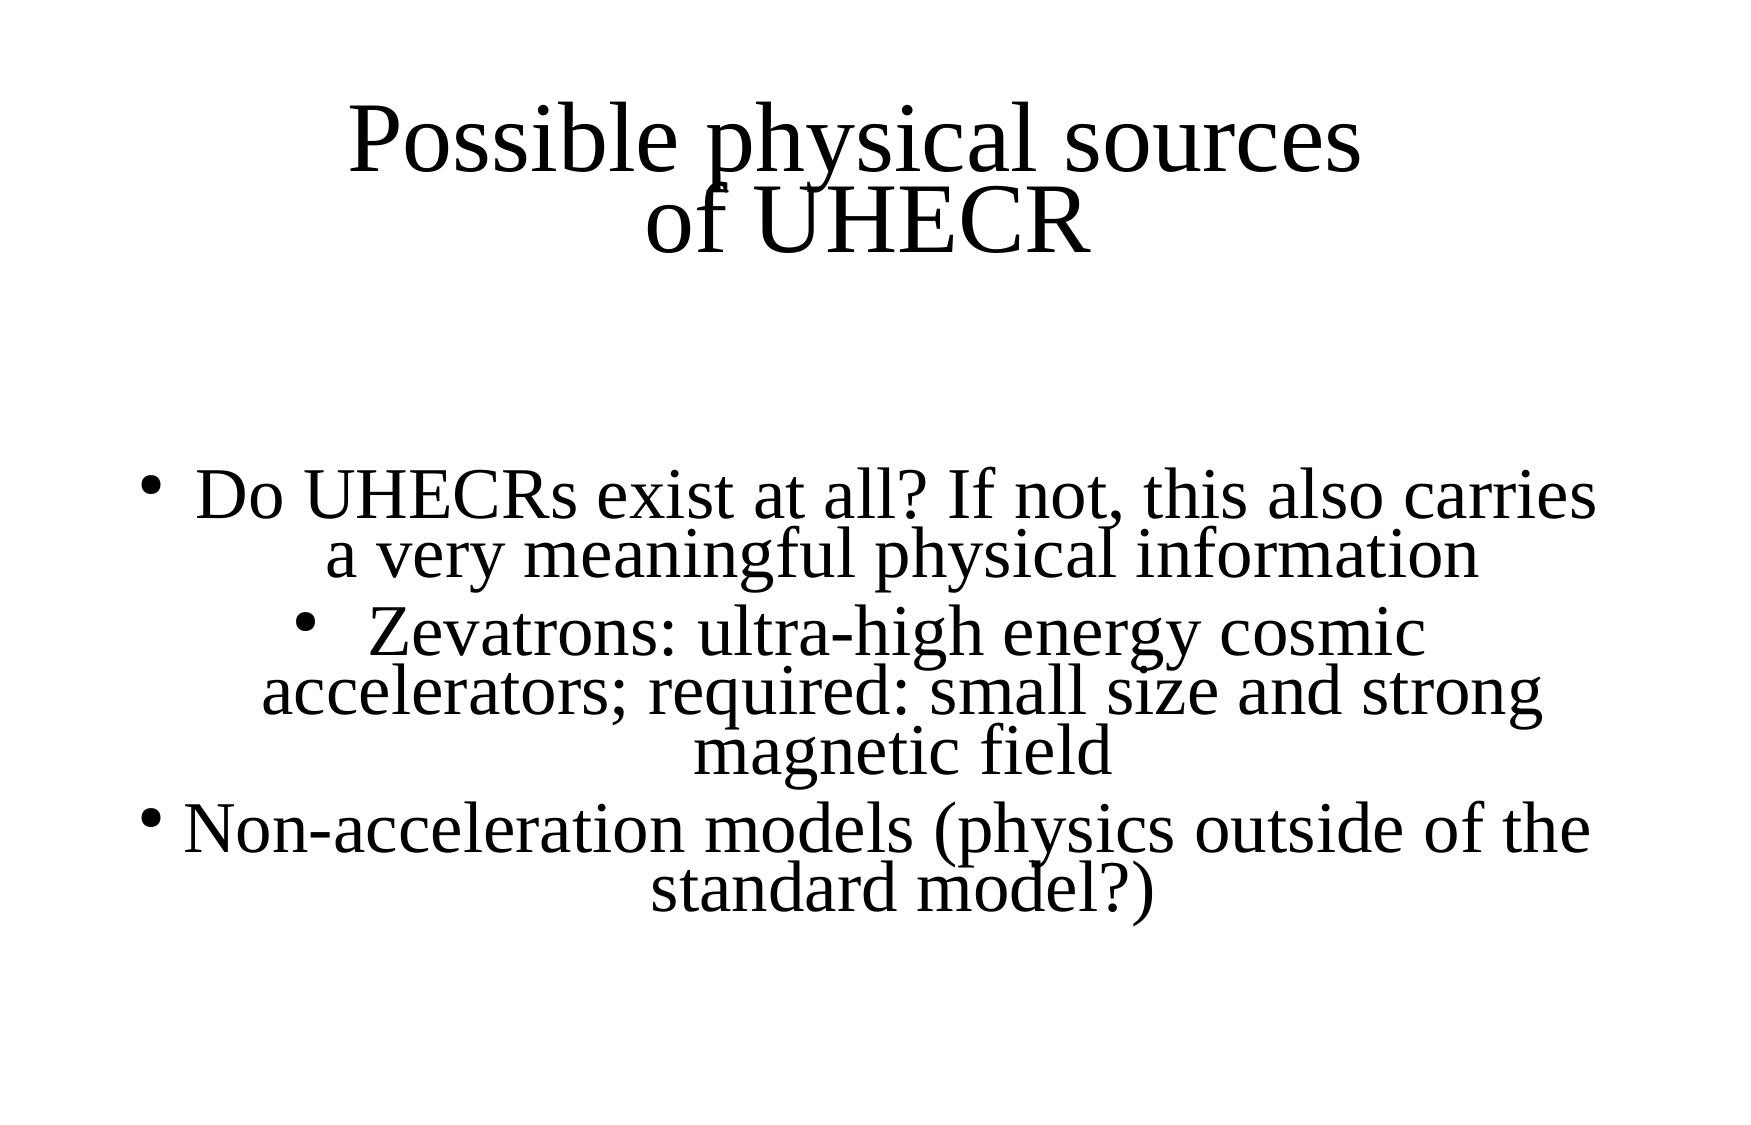

# Possible physical sources of UHECR
 Do UHECRs exist at all? If not, this also carries a very meaningful physical information
 Zevatrons: ultra-high energy cosmic accelerators; required: small size and strong magnetic field
Non-acceleration models (physics outside of the standard model?)